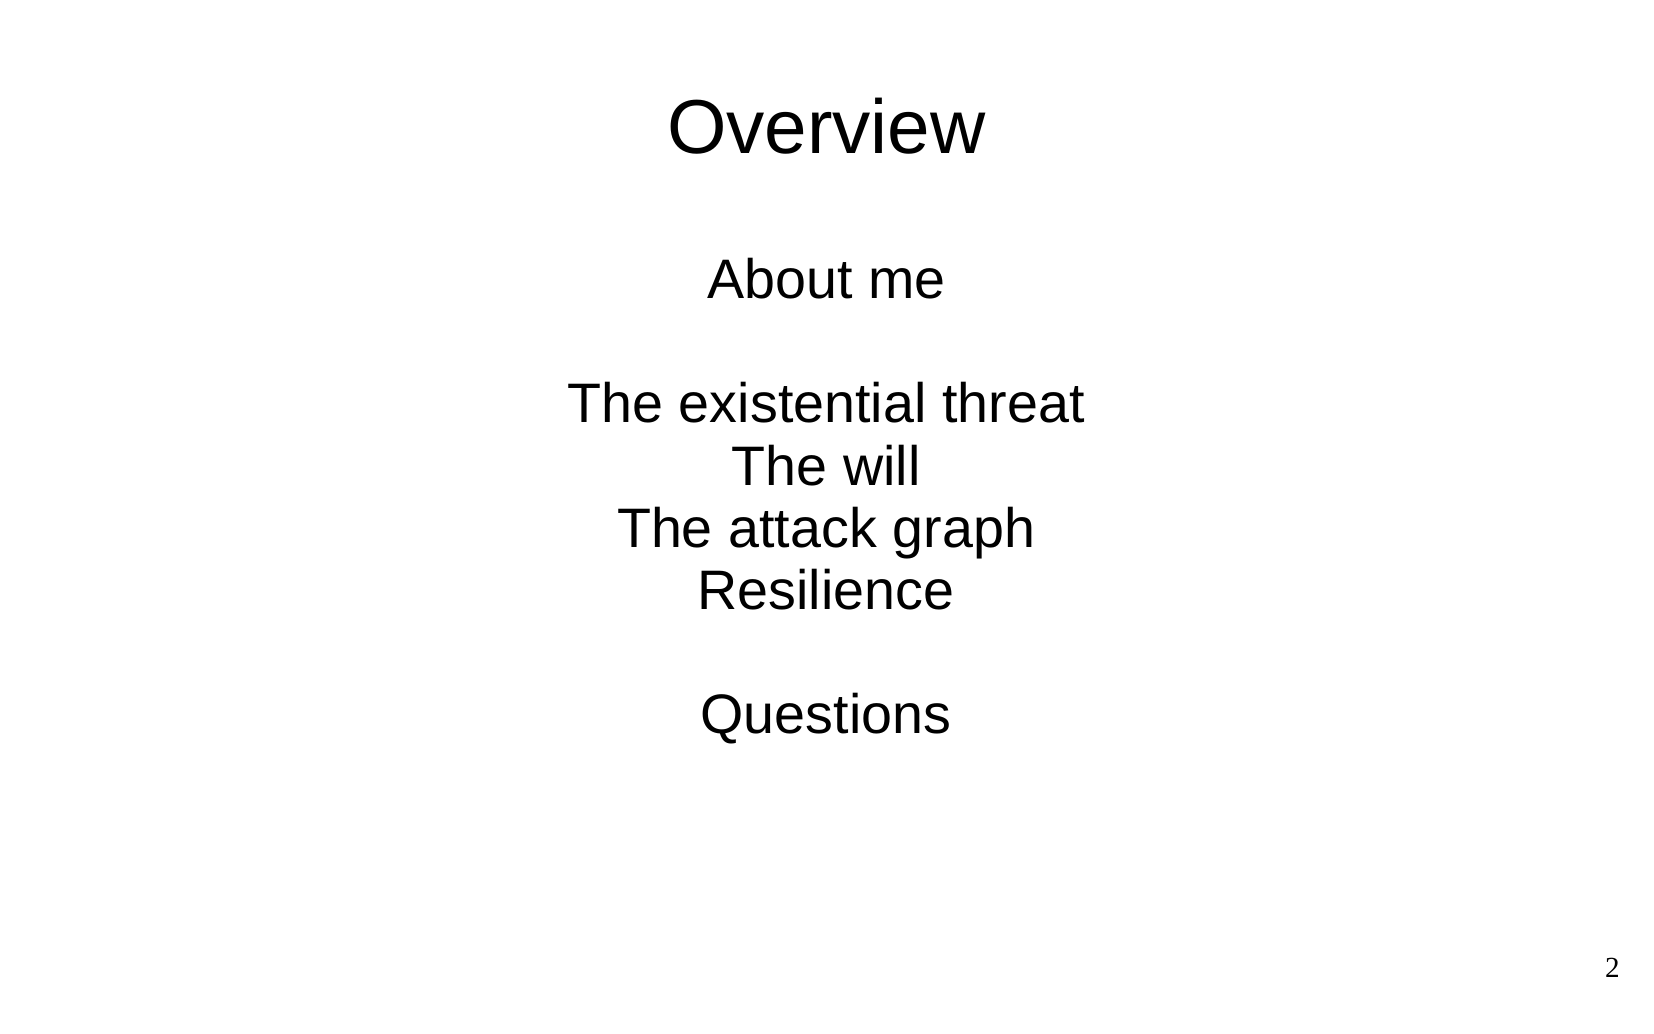

# Overview
About me
The existential threat
The will
The attack graph
Resilience
Questions